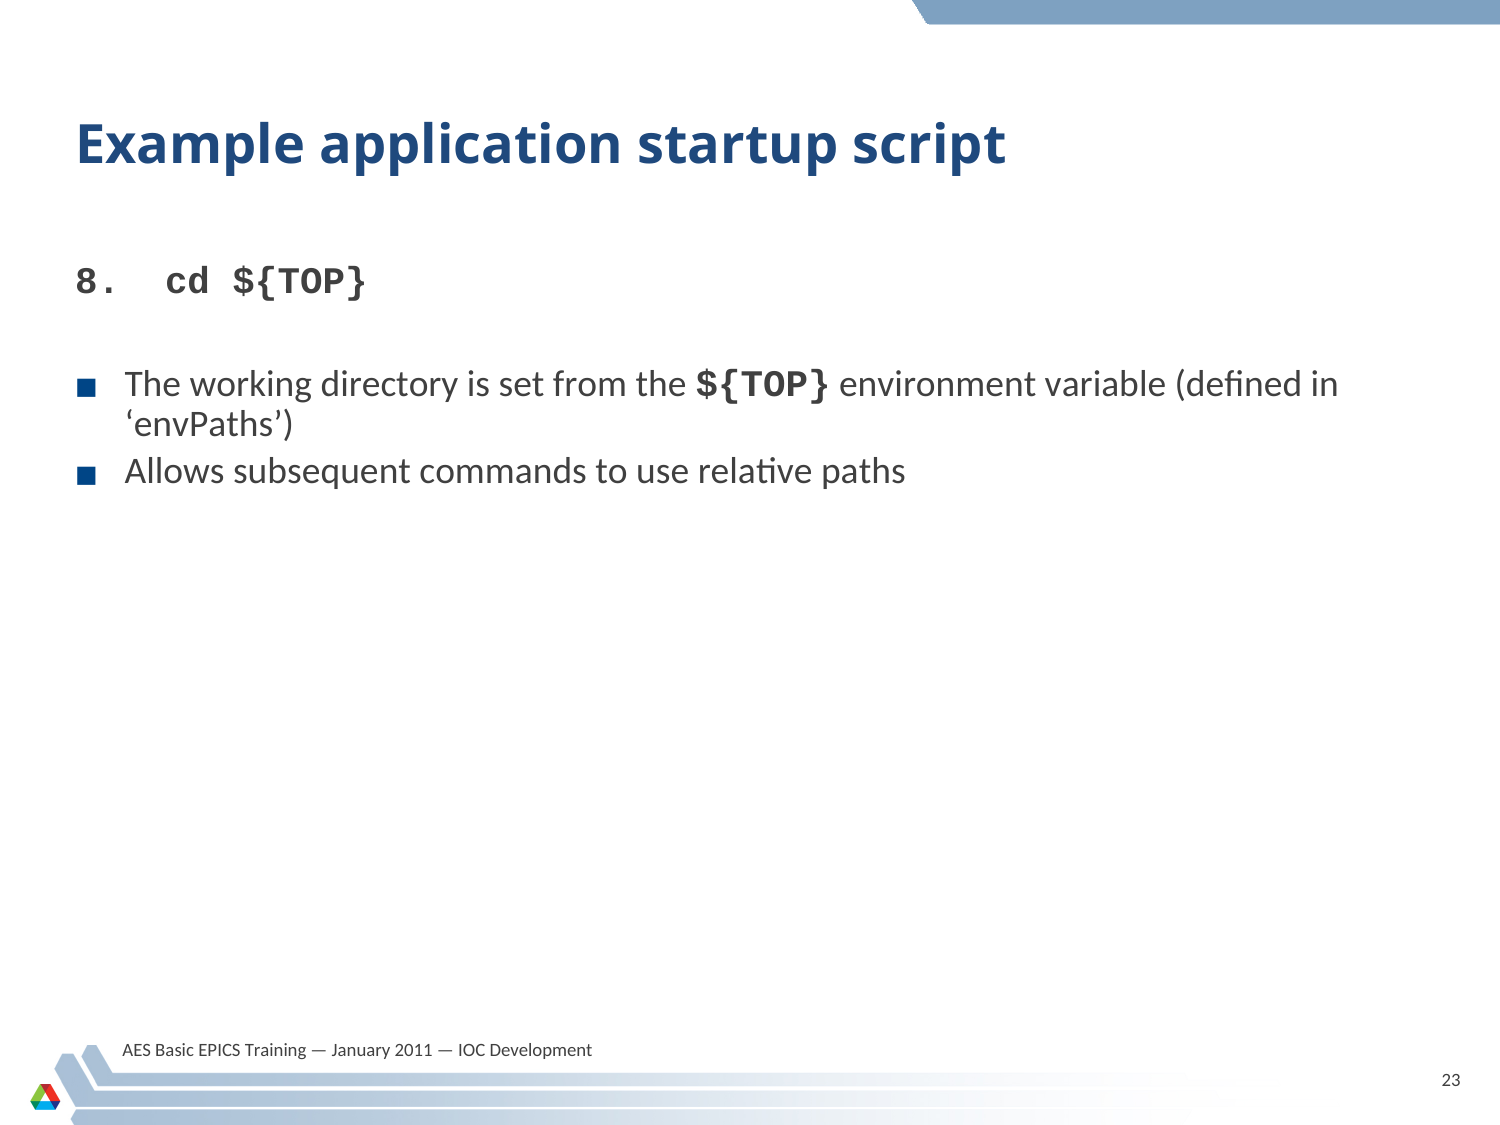

# Example application startup script
8. cd ${TOP}
The working directory is set from the ${TOP} environment variable (defined in ‘envPaths’)
Allows subsequent commands to use relative paths
AES Basic EPICS Training — January 2011 — IOC Development
23